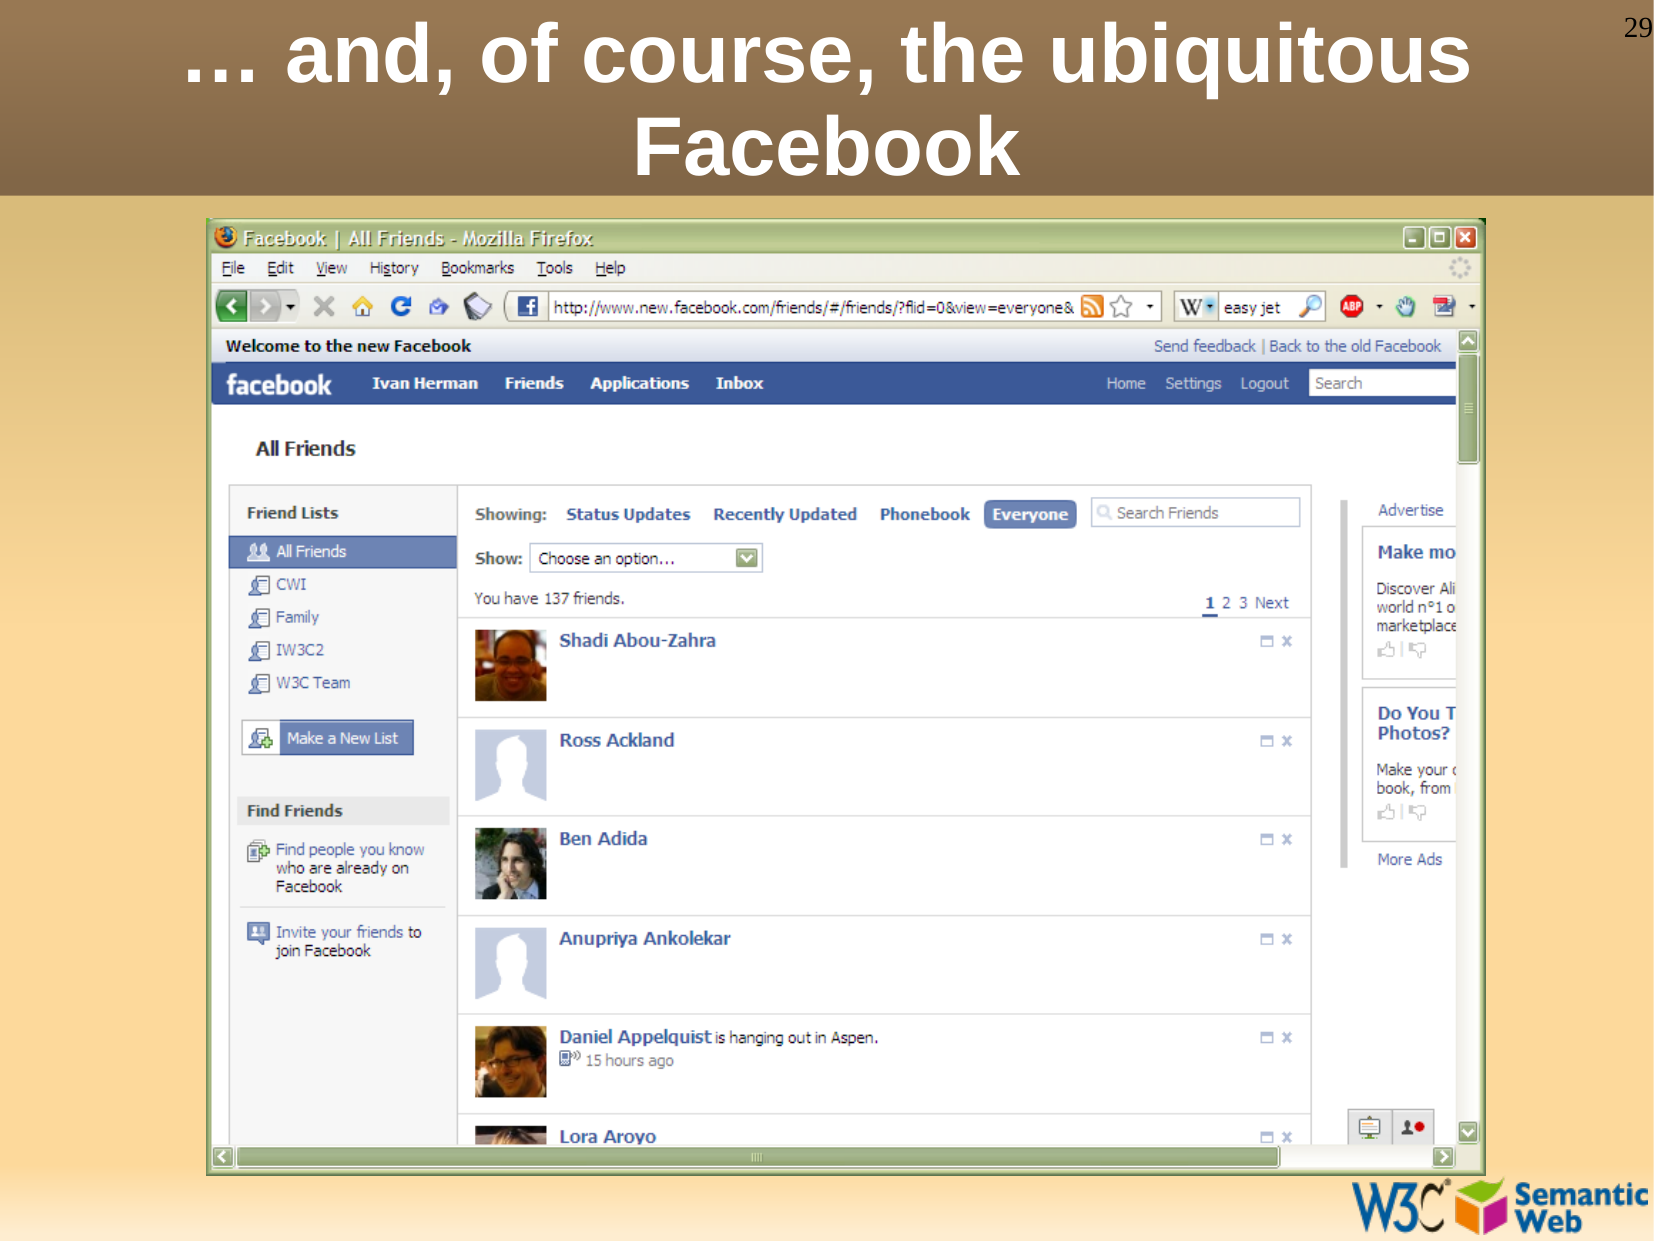

# … and, of course, the ubiquitous Facebook
29